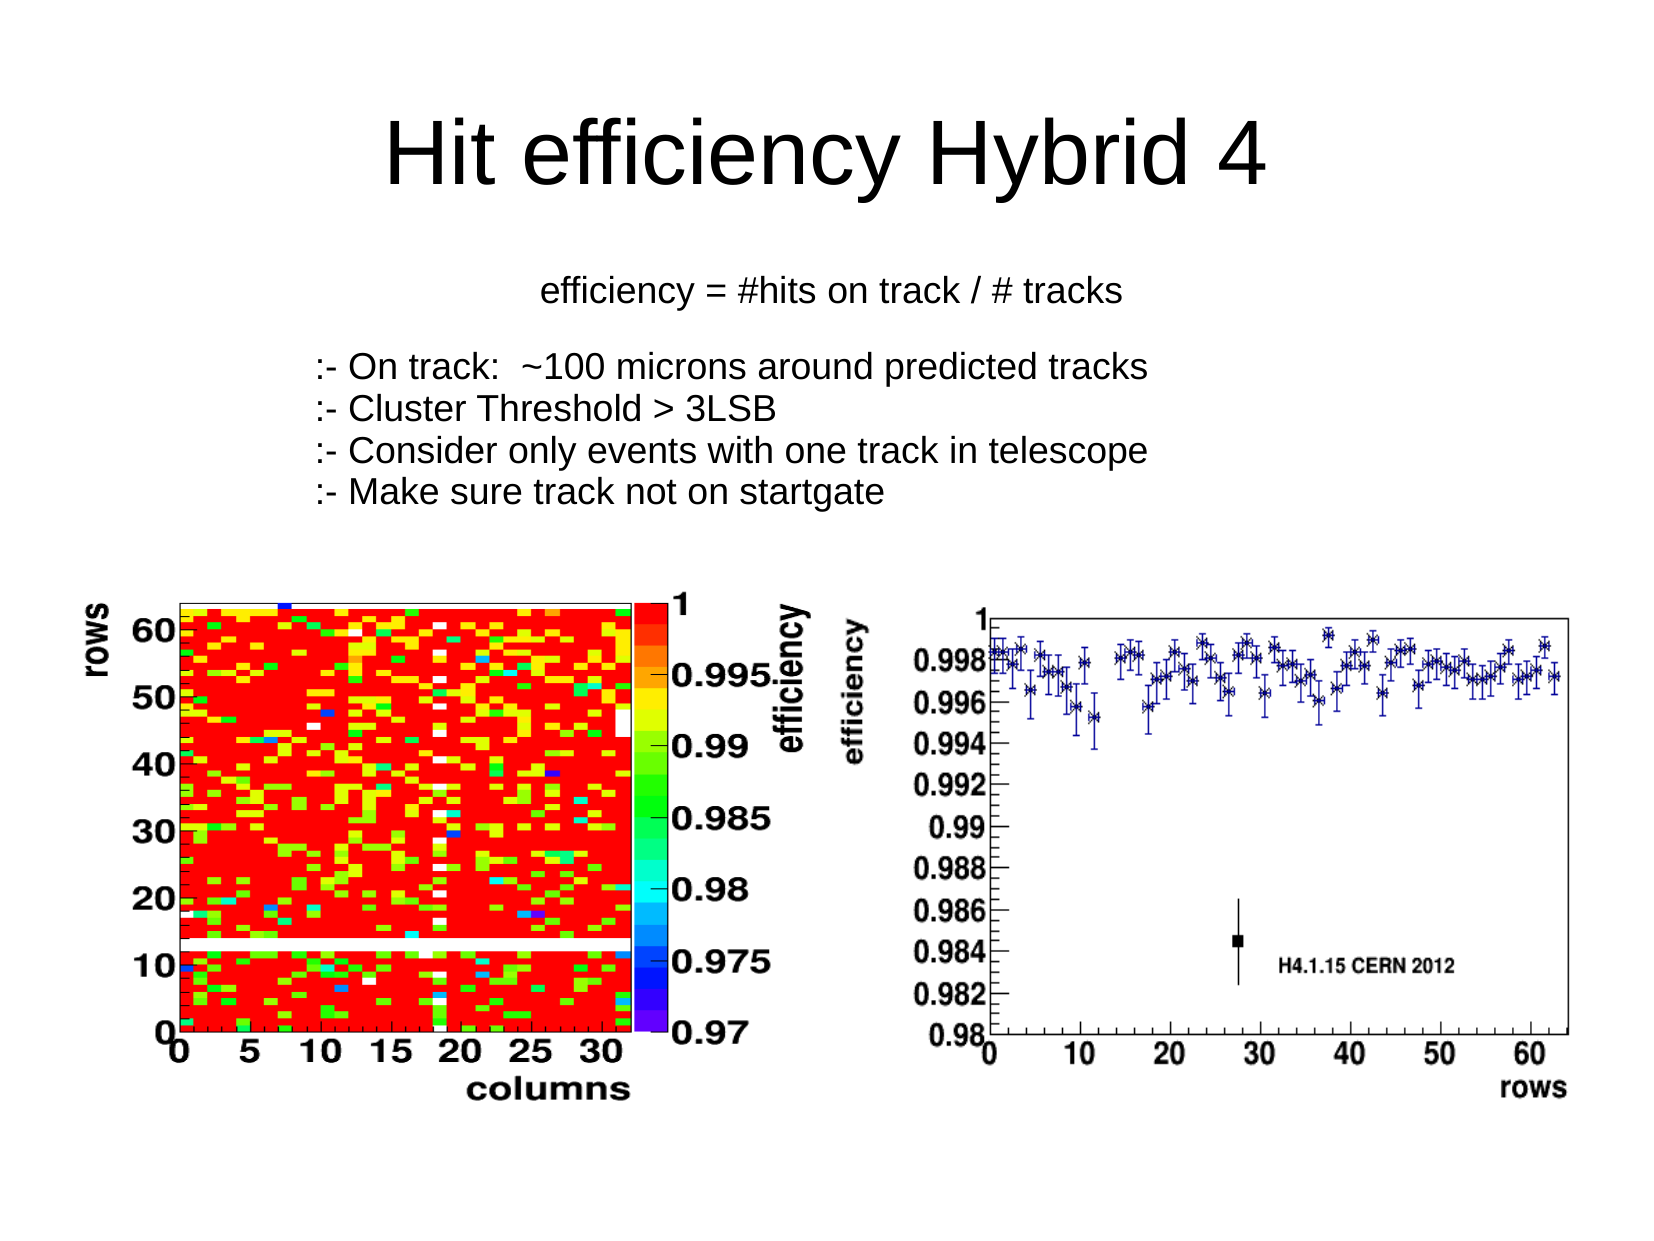

# Hit efficiency Hybrid 4
efficiency = #hits on track / # tracks
:- On track: ~100 microns around predicted tracks
:- Cluster Threshold > 3LSB
:- Consider only events with one track in telescope
:- Make sure track not on startgate